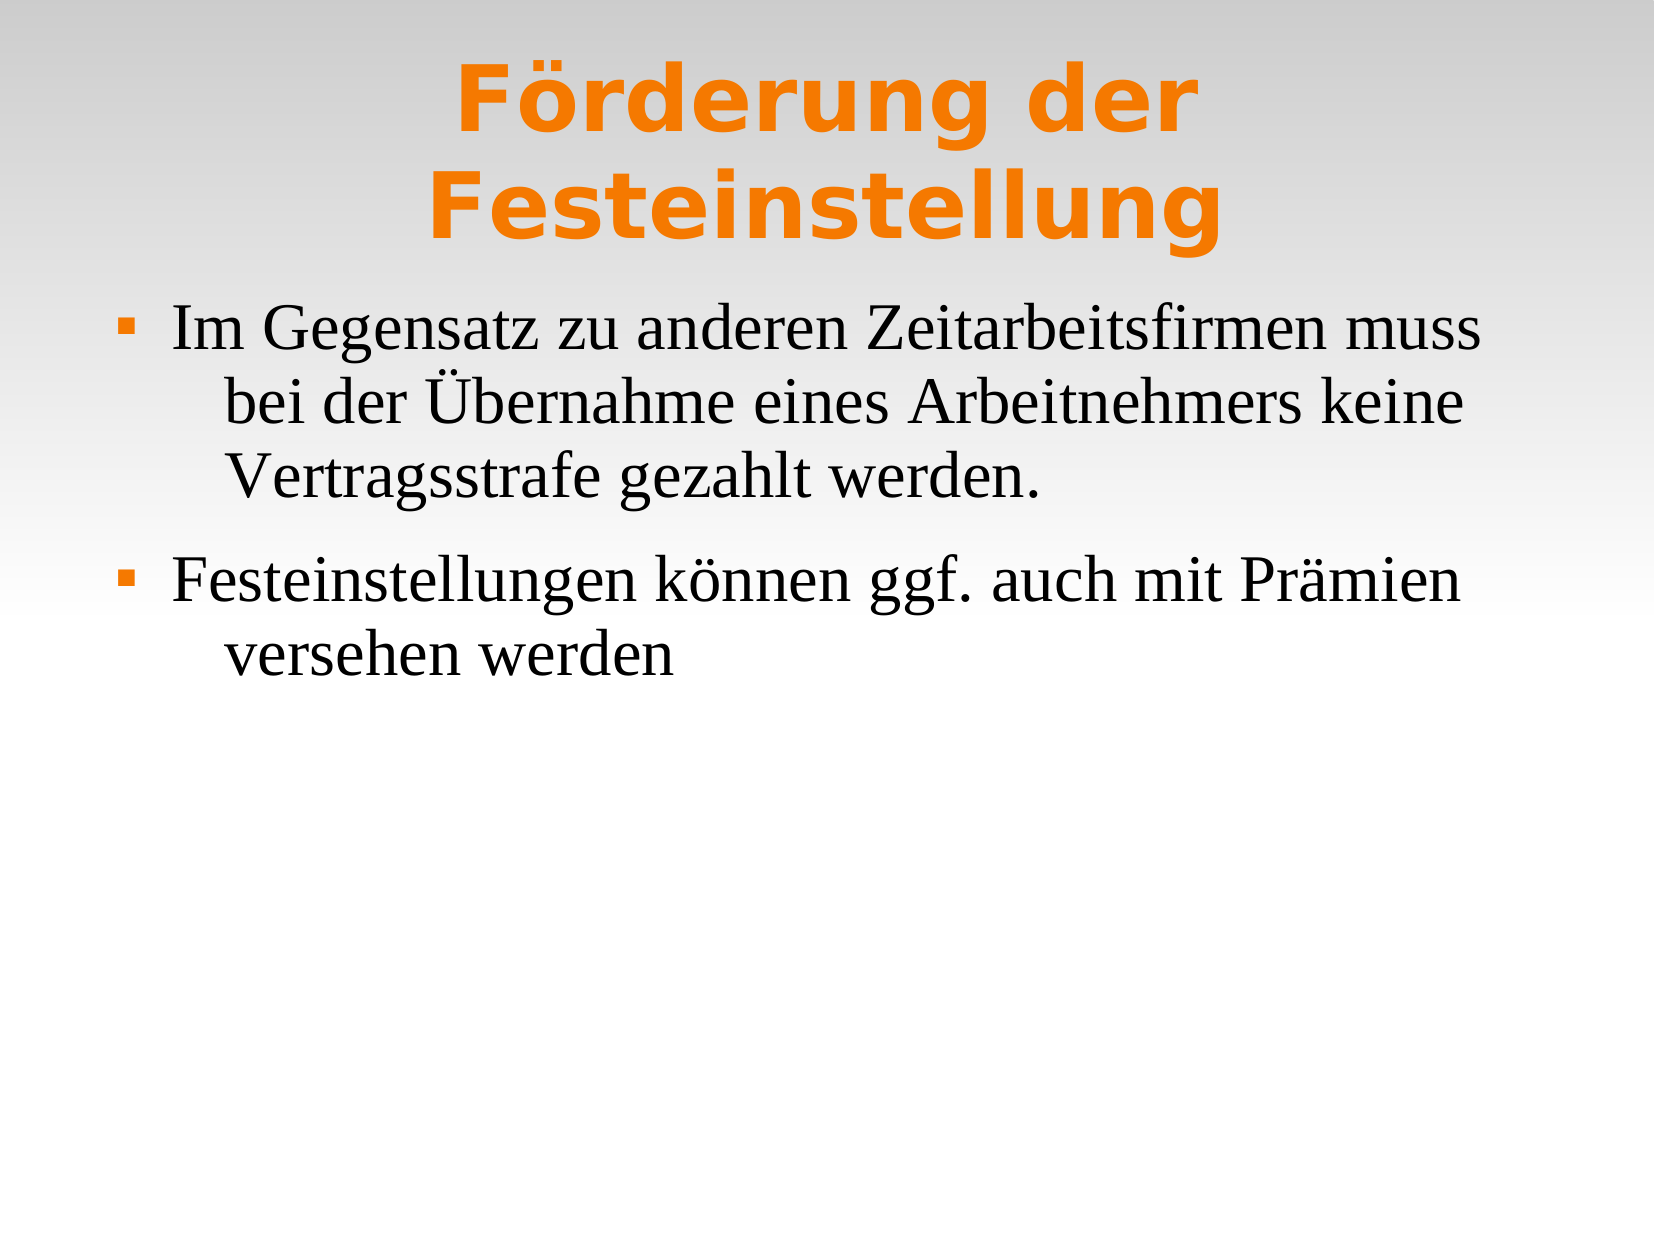

# Förderung der Festeinstellung
Im Gegensatz zu anderen Zeitarbeitsfirmen muss bei der Übernahme eines Arbeitnehmers keine Vertragsstrafe gezahlt werden.
Festeinstellungen können ggf. auch mit Prämien versehen werden